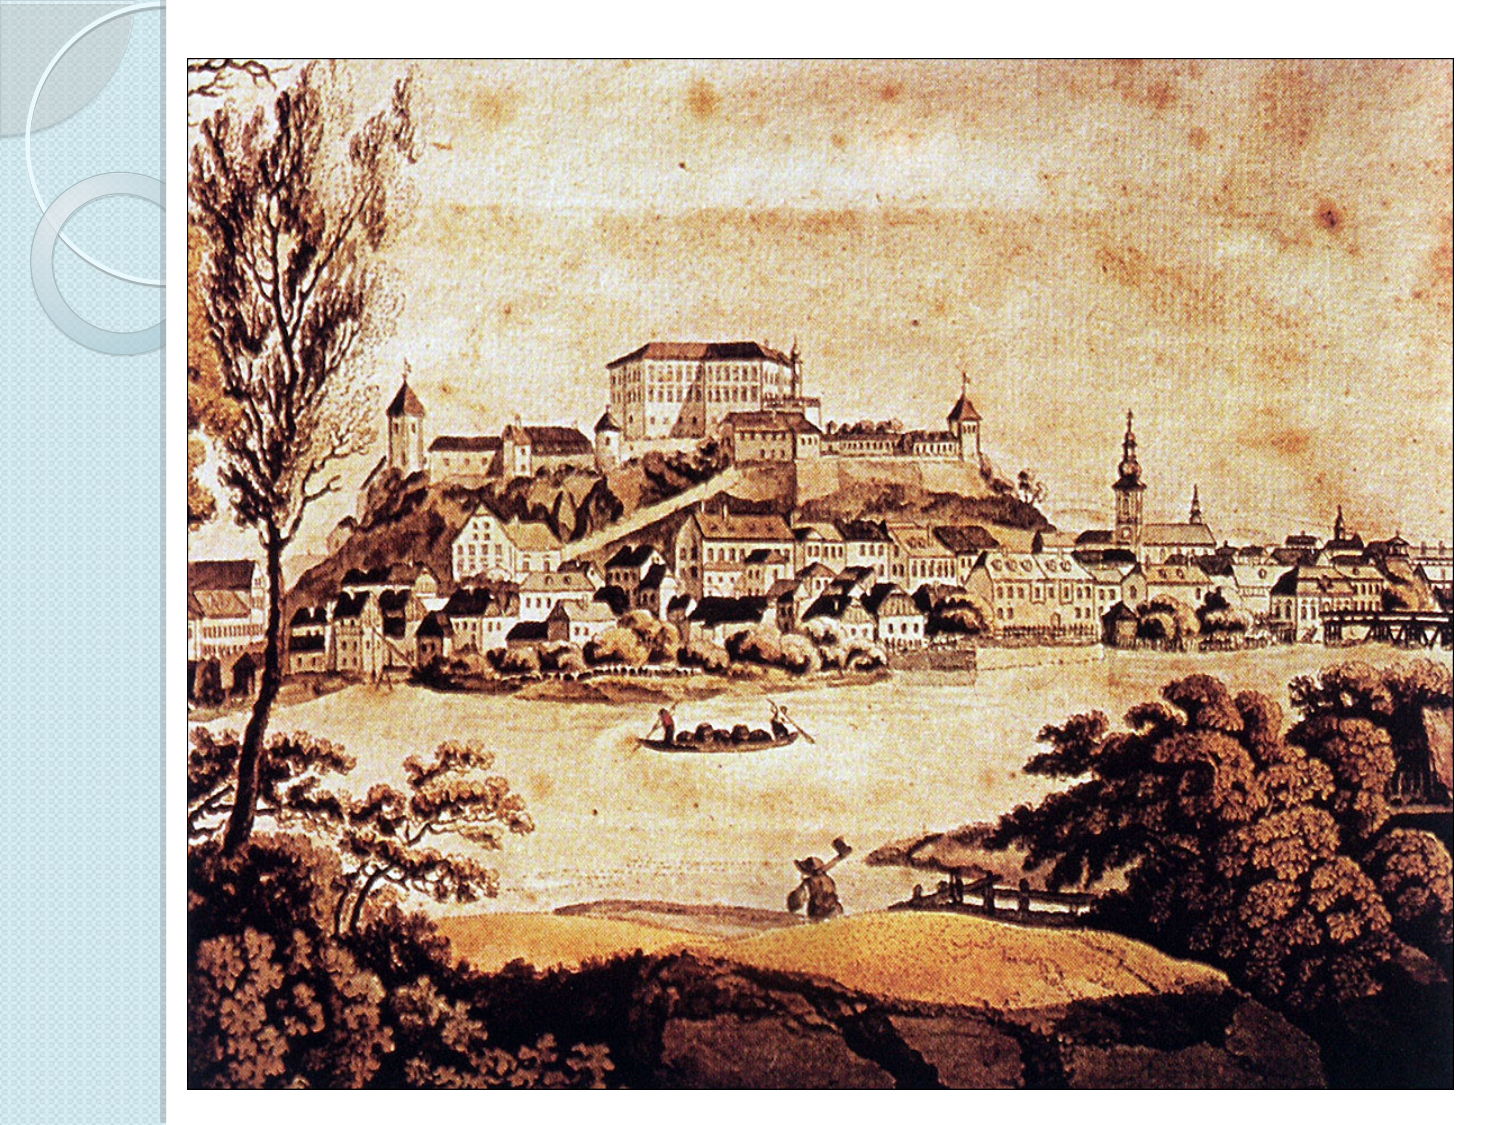

# PODOBA MESTA
Obzidjem in obrambni stolp, včasih tudi z vodni jarek
Večnadstropne lesene ali kamnite hiše
Kanalizacije ni bilo
Zrak v mestu je bil zadušljiv
Javno razstavljene mere, ki so jih uporabljali v mestu. Mere so se od mesta do mesta razlikovale.
Hiše, ki so bile bolj oddaljene od trga, so imele tudi dvorišča in vrtičke
Lekarne, javna kopališča, samostani
Vodnjaki
Ni bilo nočne razsvetljave